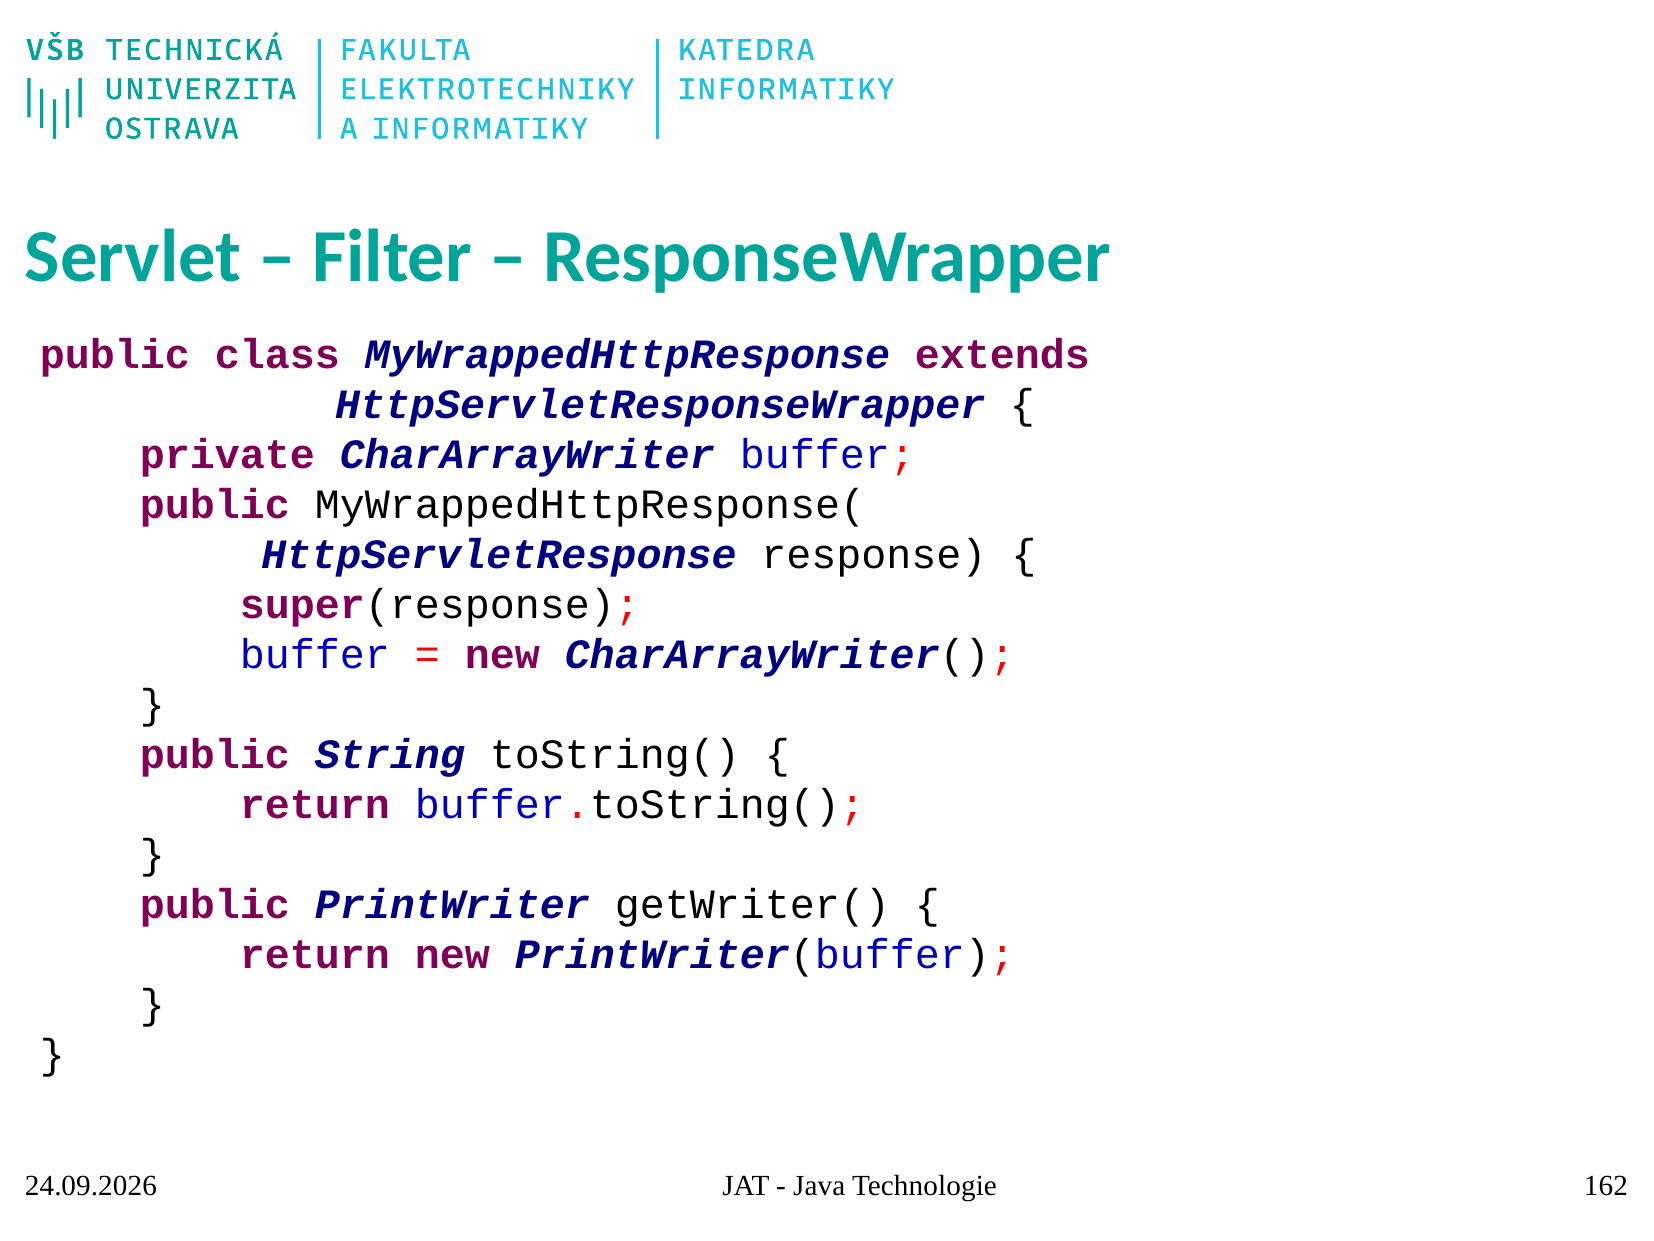

Servlet – Filter – ResponseWrapper
# public class MyWrappedHttpResponse extends
				HttpServletResponseWrapper {
 private CharArrayWriter buffer;
 public MyWrappedHttpResponse(
			HttpServletResponse response) {
 super(response);
 buffer = new CharArrayWriter();
 }
 public String toString() {
 return buffer.toString();
 }
 public PrintWriter getWriter() {
 return new PrintWriter(buffer);
 }
}
JAT - Java Technologie
162